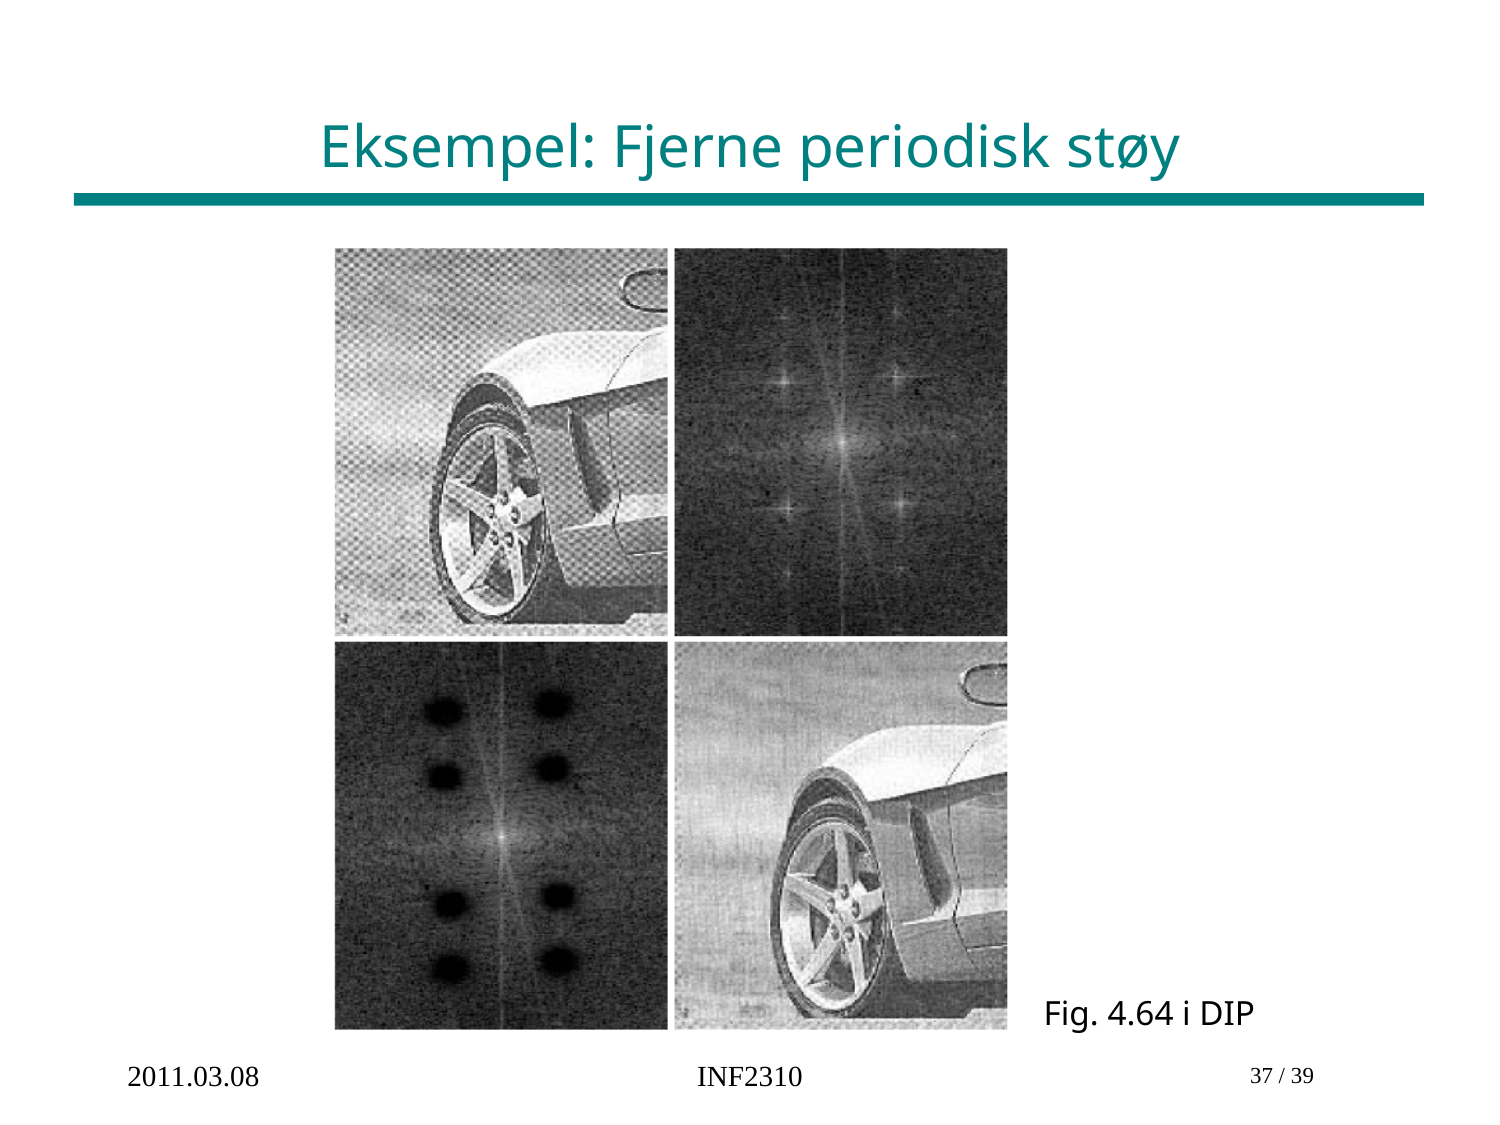

# Eksempel: Fjerne periodisk støy
Fig. 4.64 i DIP
2011.03.08XXX
INF2310